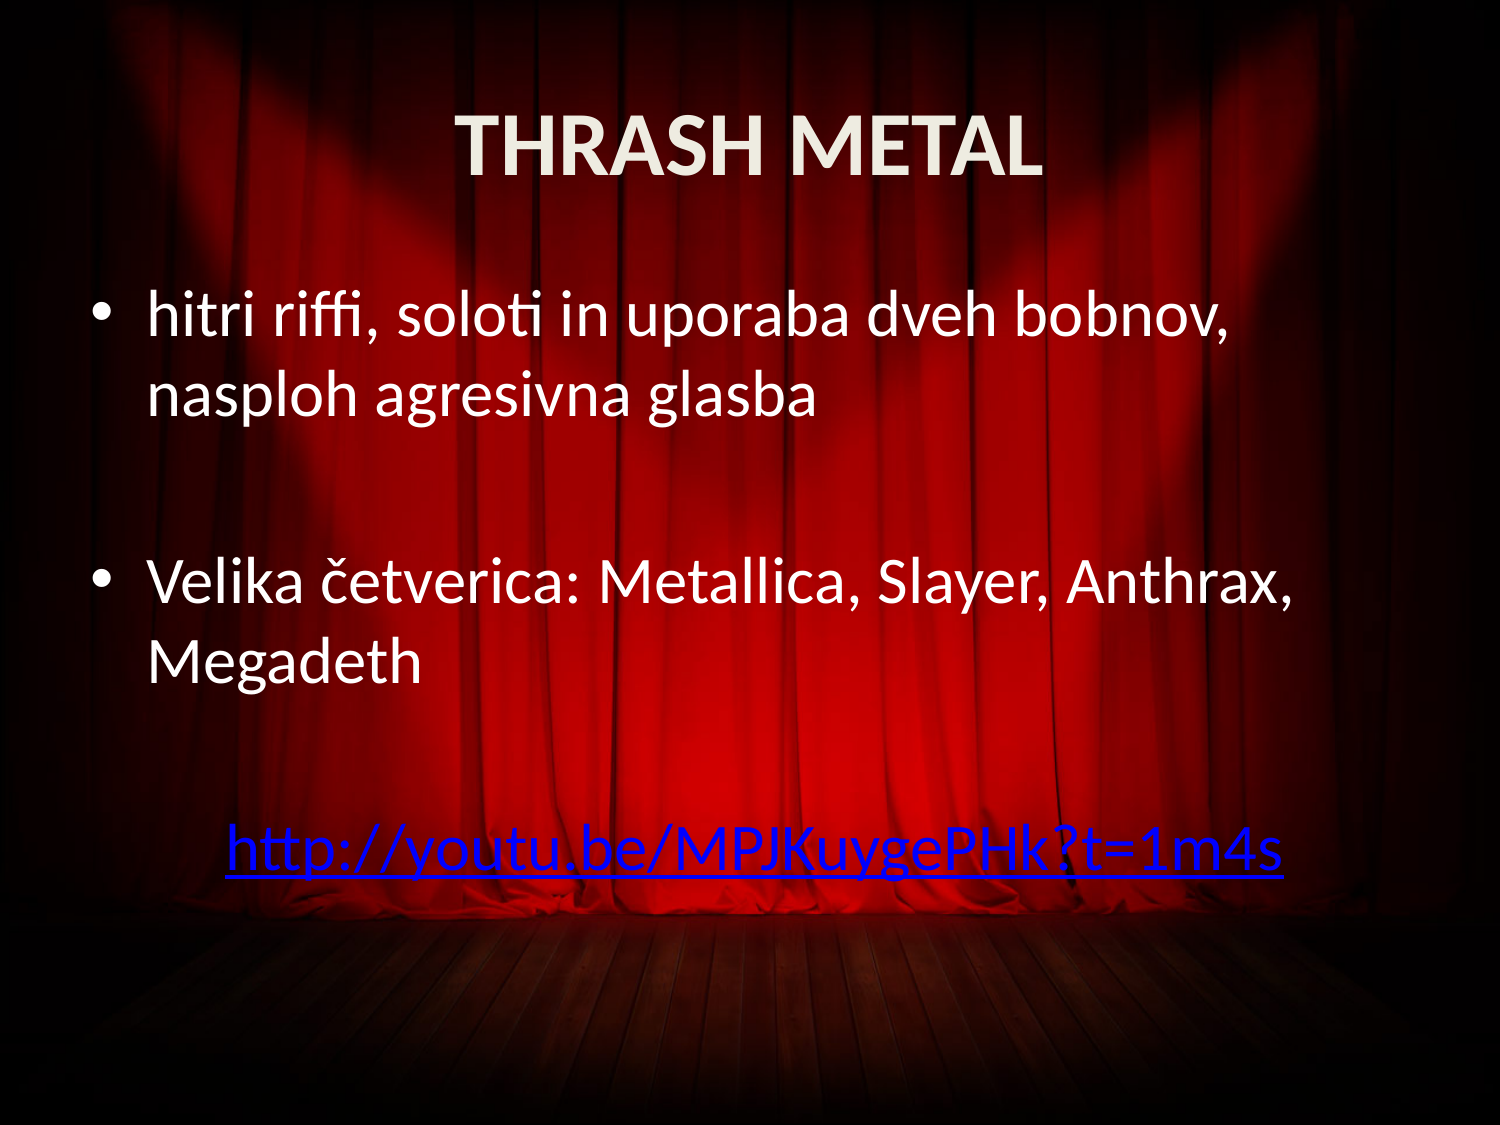

# THRASH METAL
hitri riffi, soloti in uporaba dveh bobnov, nasploh agresivna glasba
Velika četverica: Metallica, Slayer, Anthrax, Megadeth
 http://youtu.be/MPJKuygePHk?t=1m4s